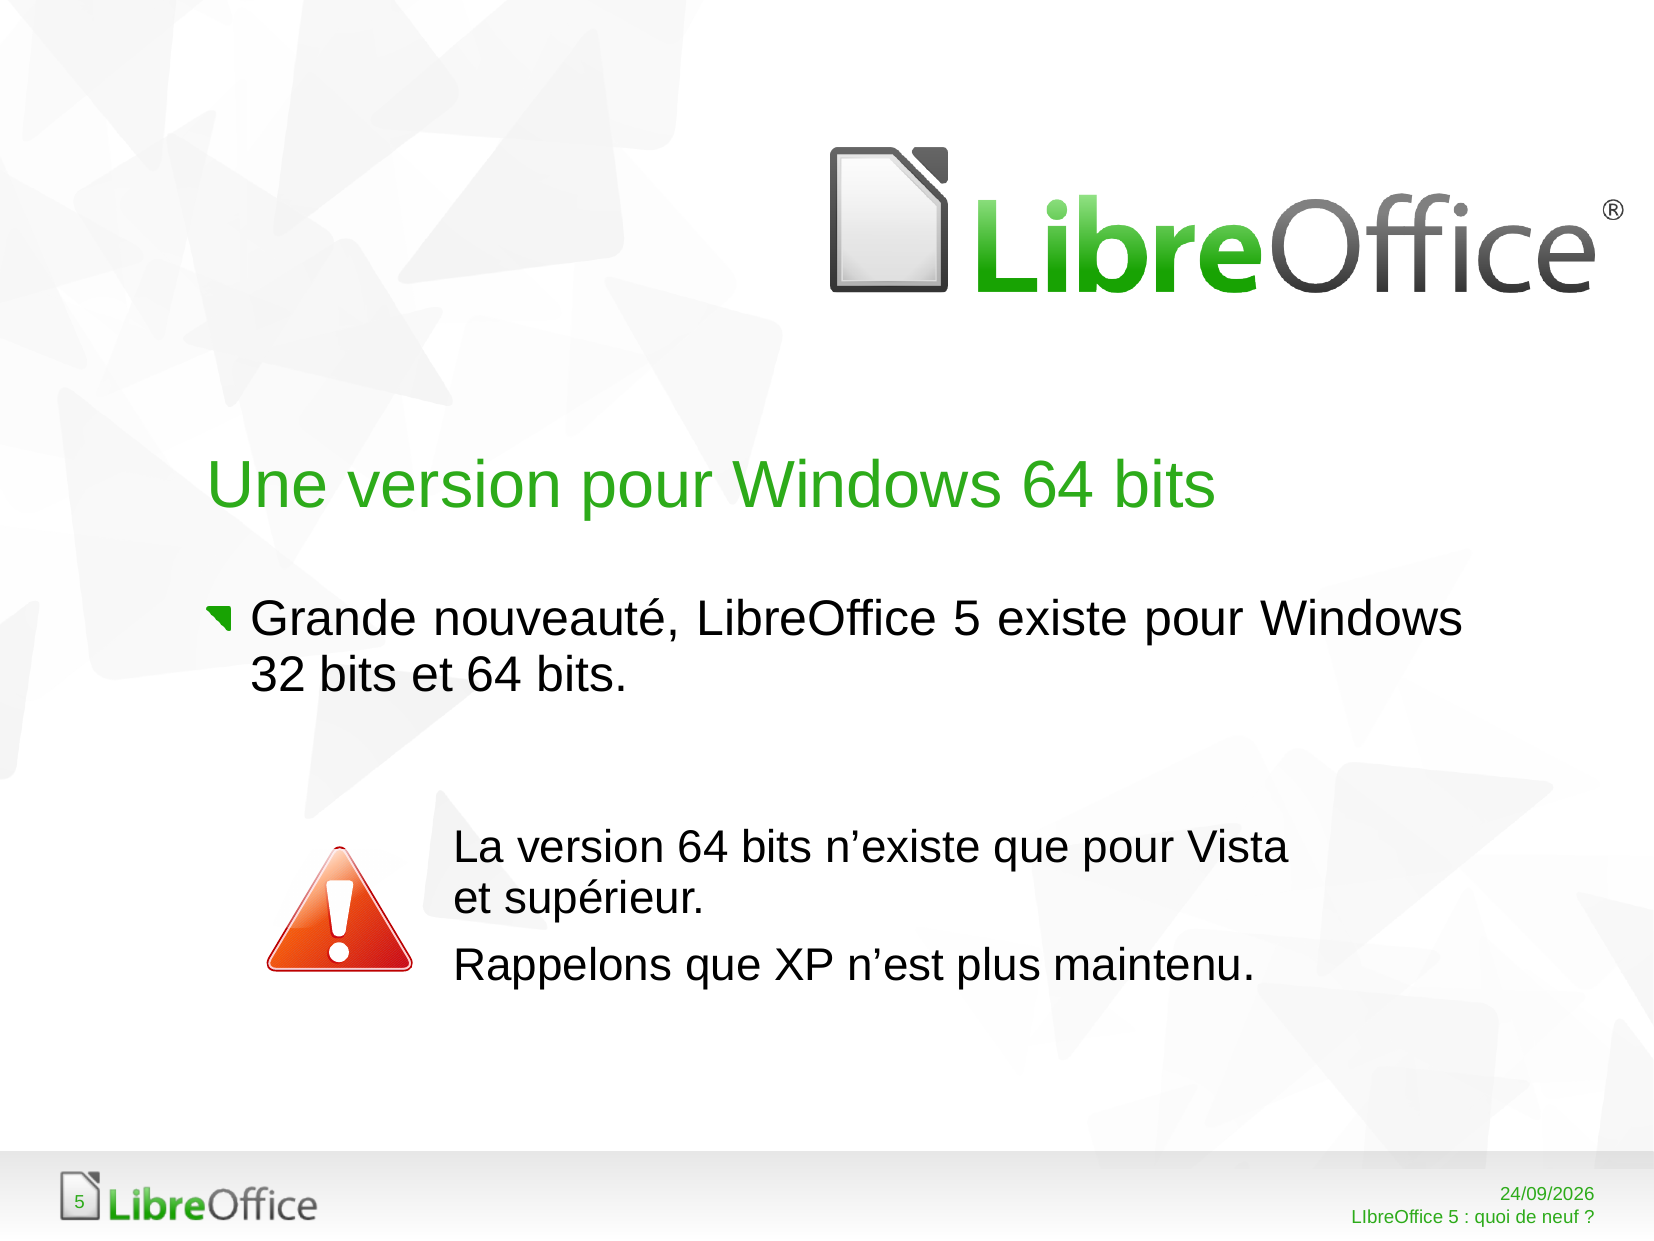

# Une version pour Windows 64 bits
Grande nouveauté, LibreOffice 5 existe pour Windows 32 bits et 64 bits.
La version 64 bits n’existe que pour Vista
et supérieur.
Rappelons que XP n’est plus maintenu.
5
LIbreOffice 5 : quoi de neuf ?